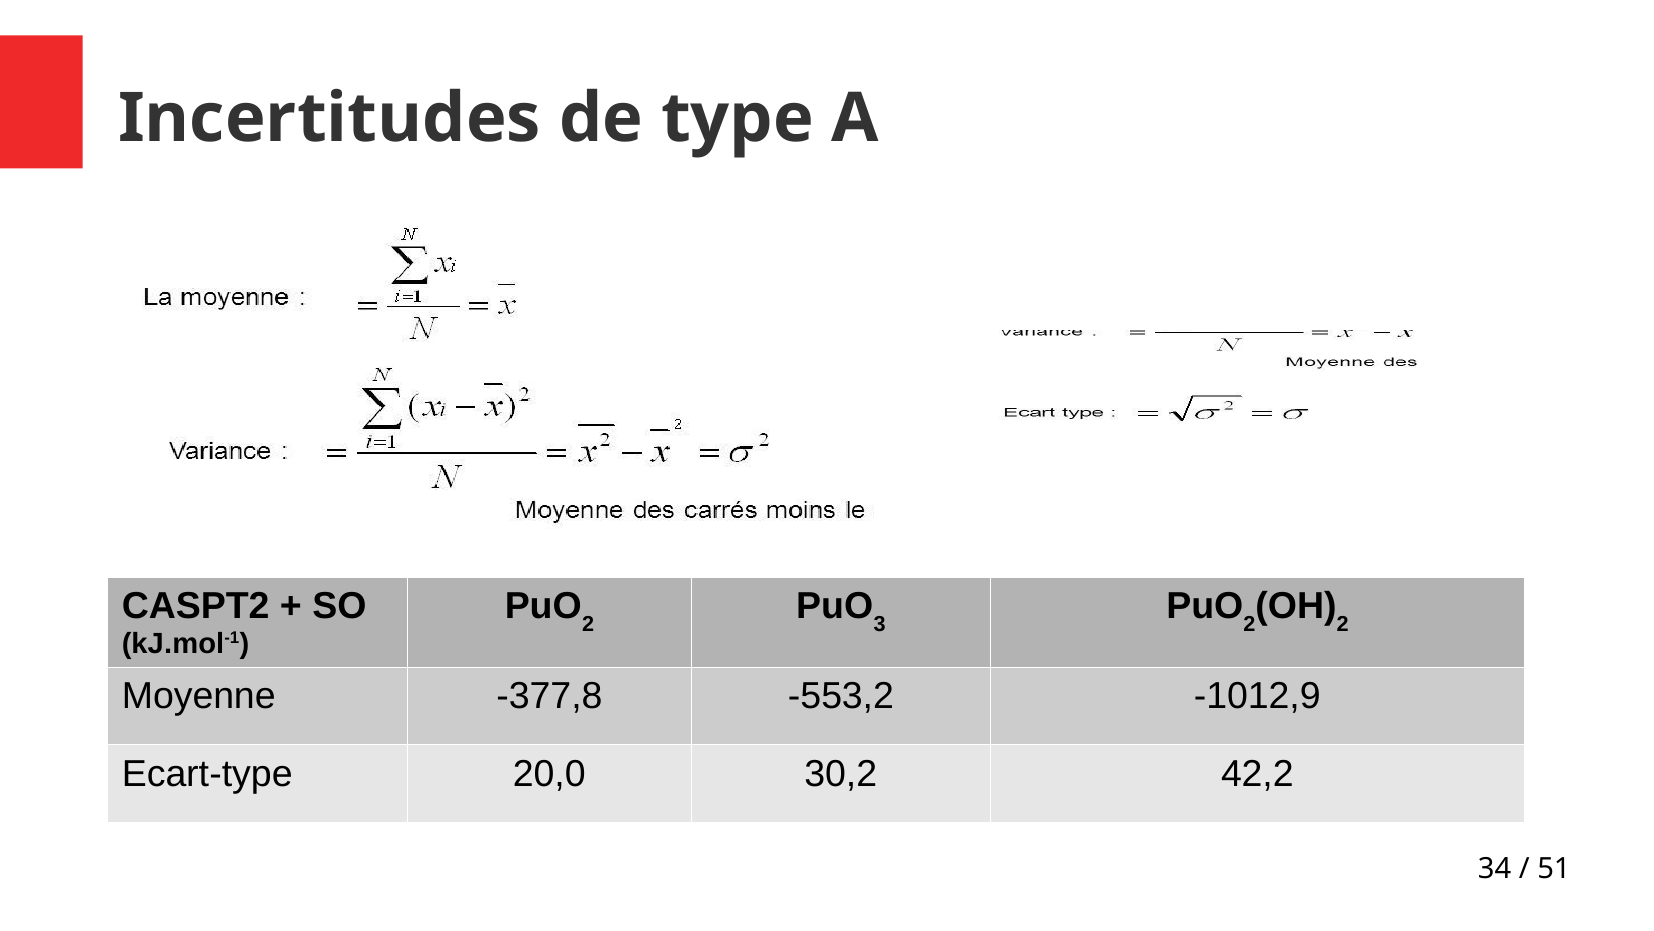

# Incertitudes de type A
| CASPT2 + SO (kJ.mol-1) | PuO2 | PuO3 | PuO2(OH)2 |
| --- | --- | --- | --- |
| Moyenne | -377,8 | -553,2 | -1012,9 |
| Ecart-type | 20,0 | 30,2 | 42,2 |
34